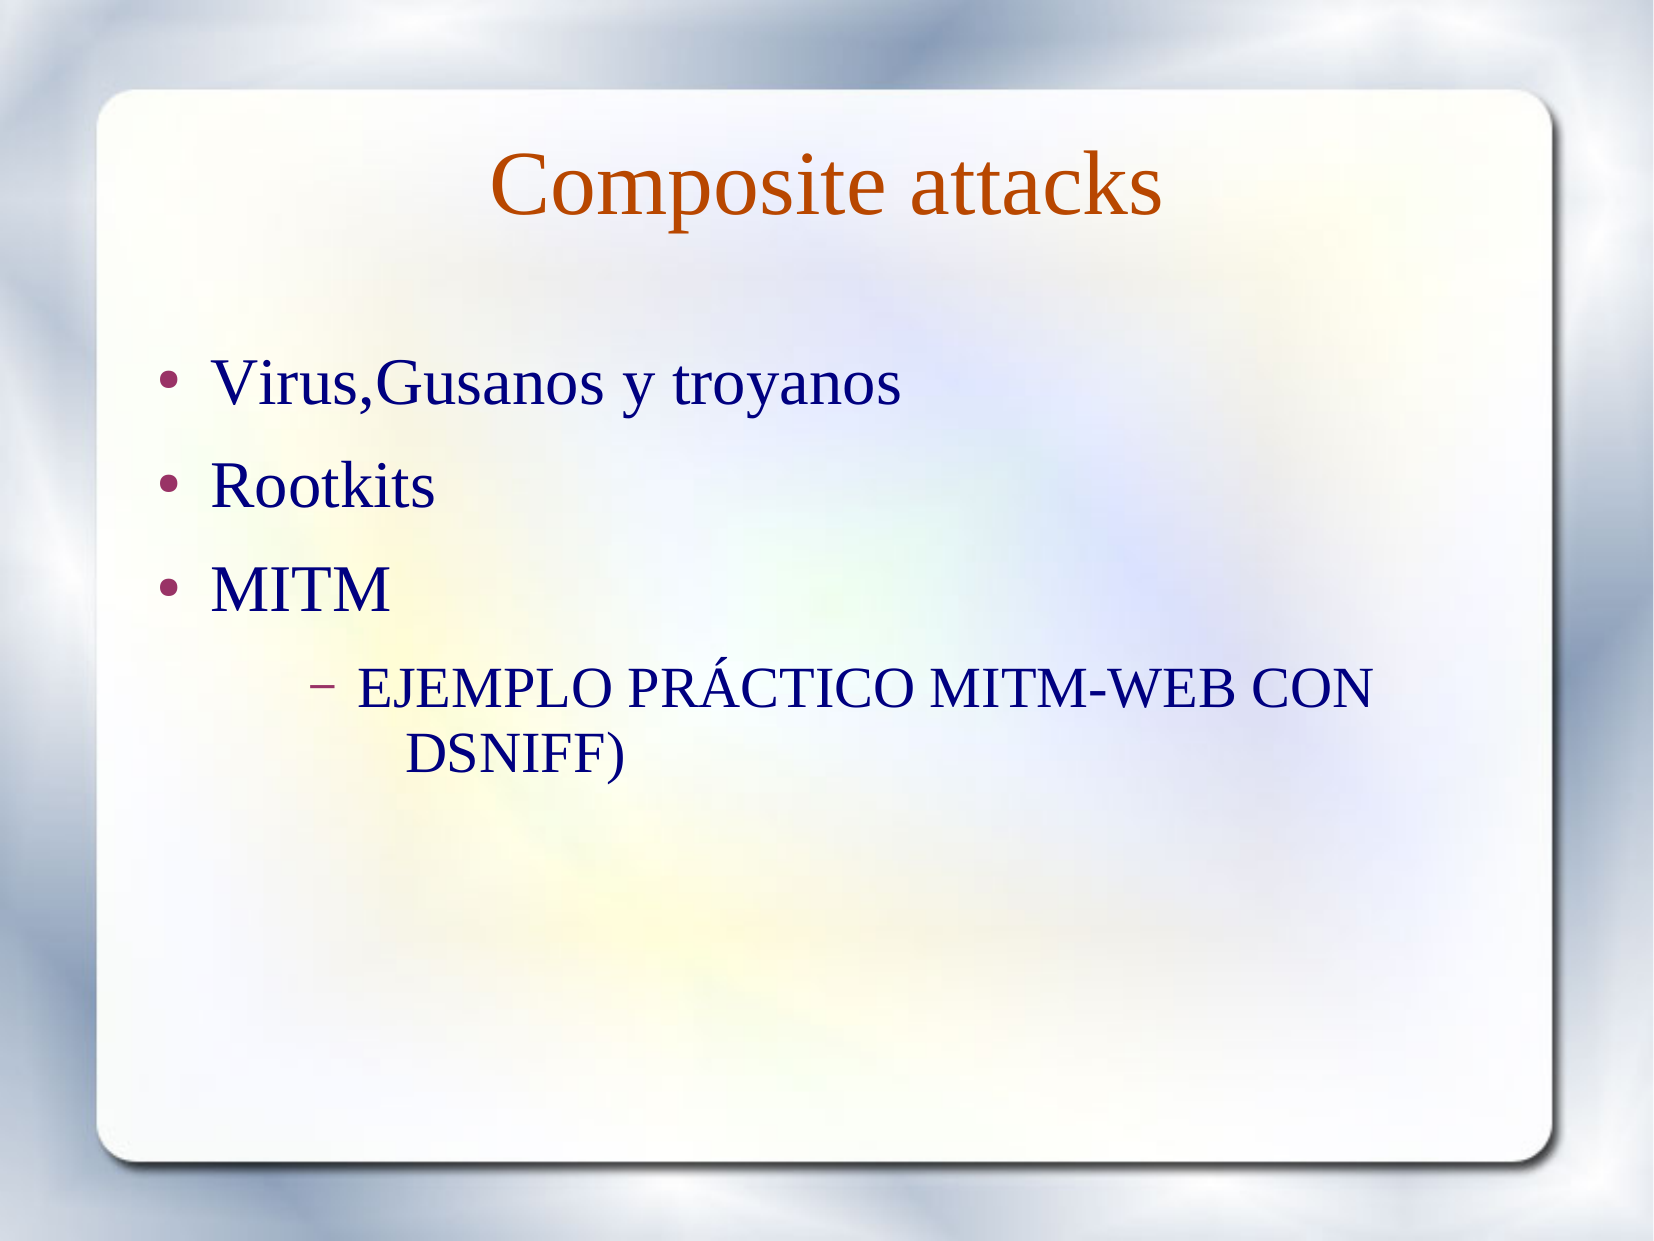

# Composite attacks
Virus,Gusanos y troyanos
Rootkits
MITM
EJEMPLO PRÁCTICO MITM-WEB CON DSNIFF)